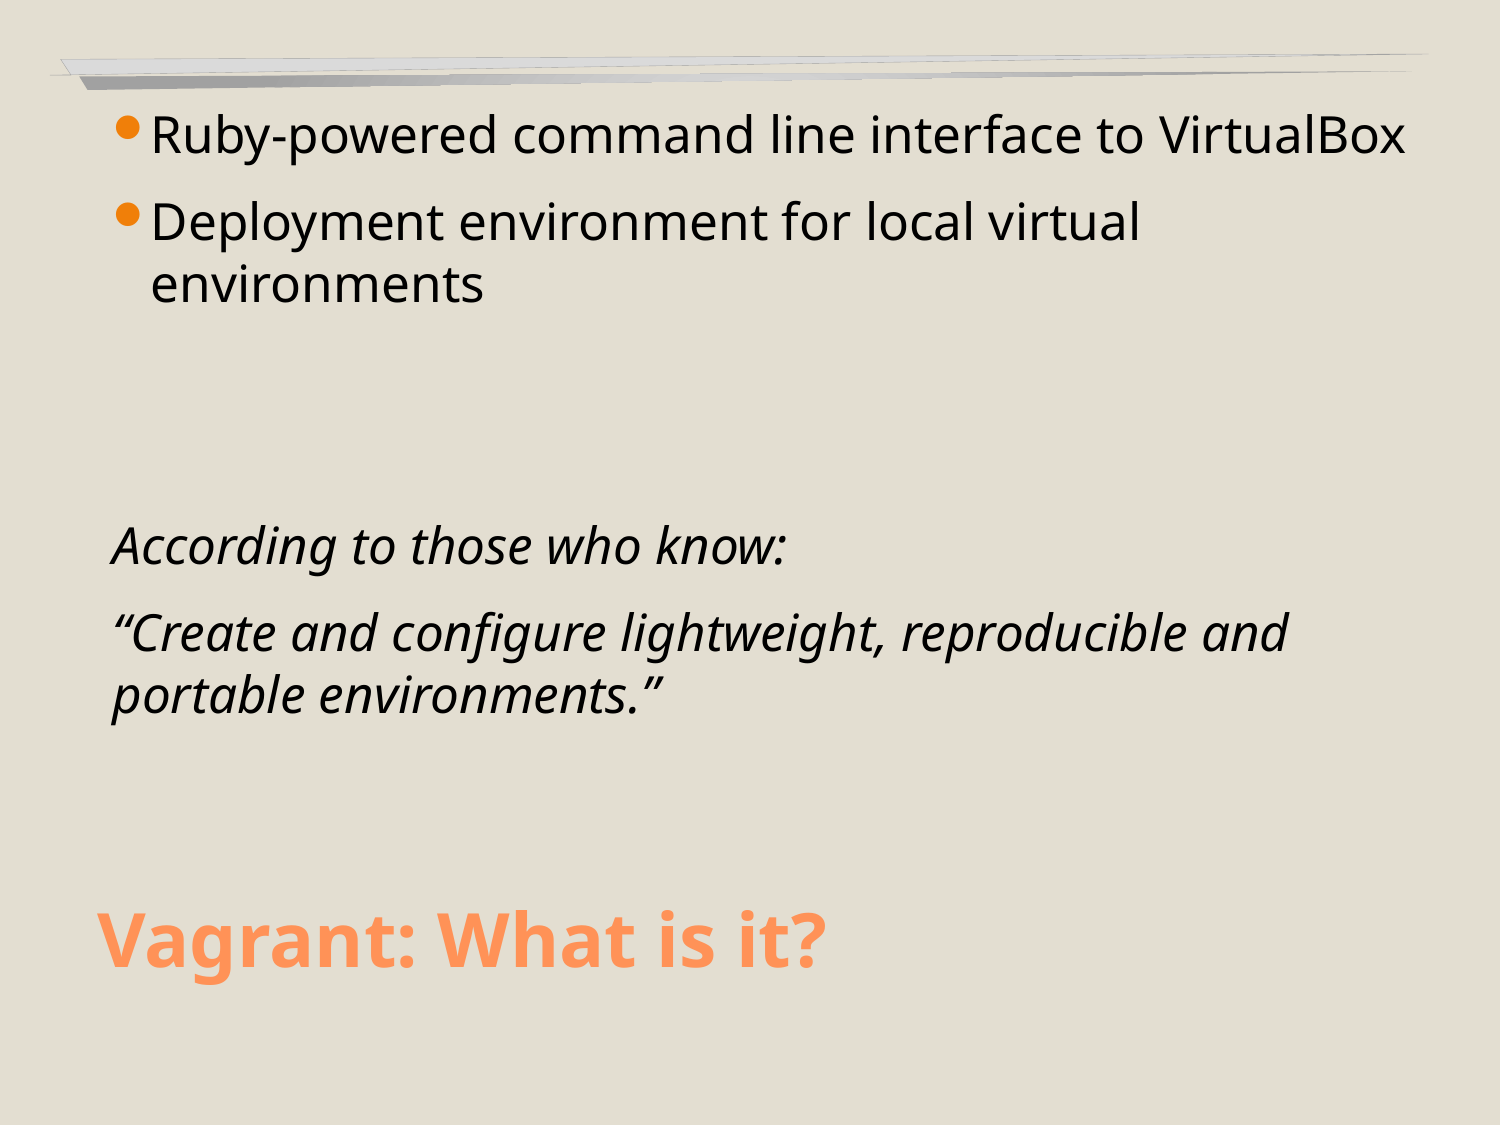

Ruby-powered command line interface to VirtualBox
Deployment environment for local virtual environments
According to those who know:
“Create and configure lightweight, reproducible and portable environments.”
# Vagrant: What is it?